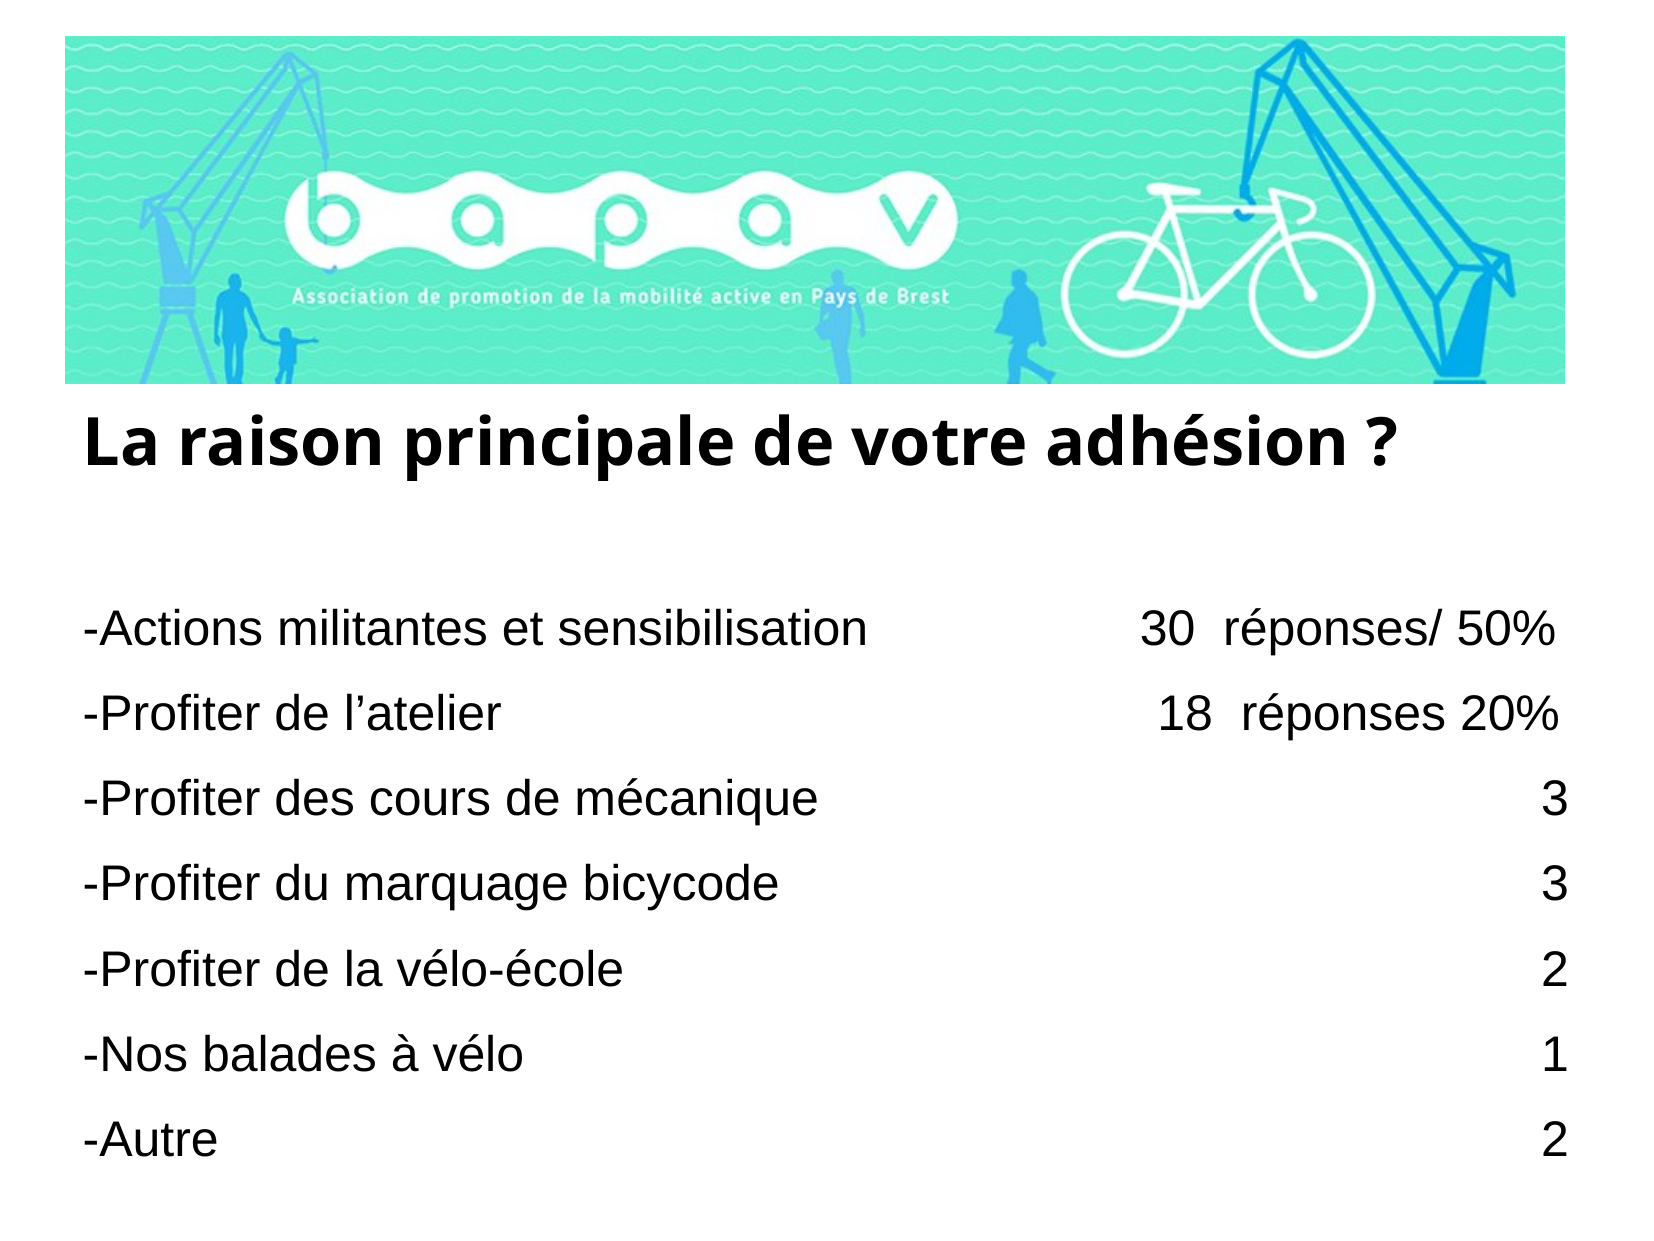

#
La raison principale de votre adhésion ?
-Actions militantes et sensibilisation 	 30 réponses/ 50%
-Profiter de l’atelier 18 réponses 20%
-Profiter des cours de mécanique 					 3
-Profiter du marquage bicycode 					 3
-Profiter de la vélo-école 					 2
-Nos balades à vélo 					 1
-Autre 					 2